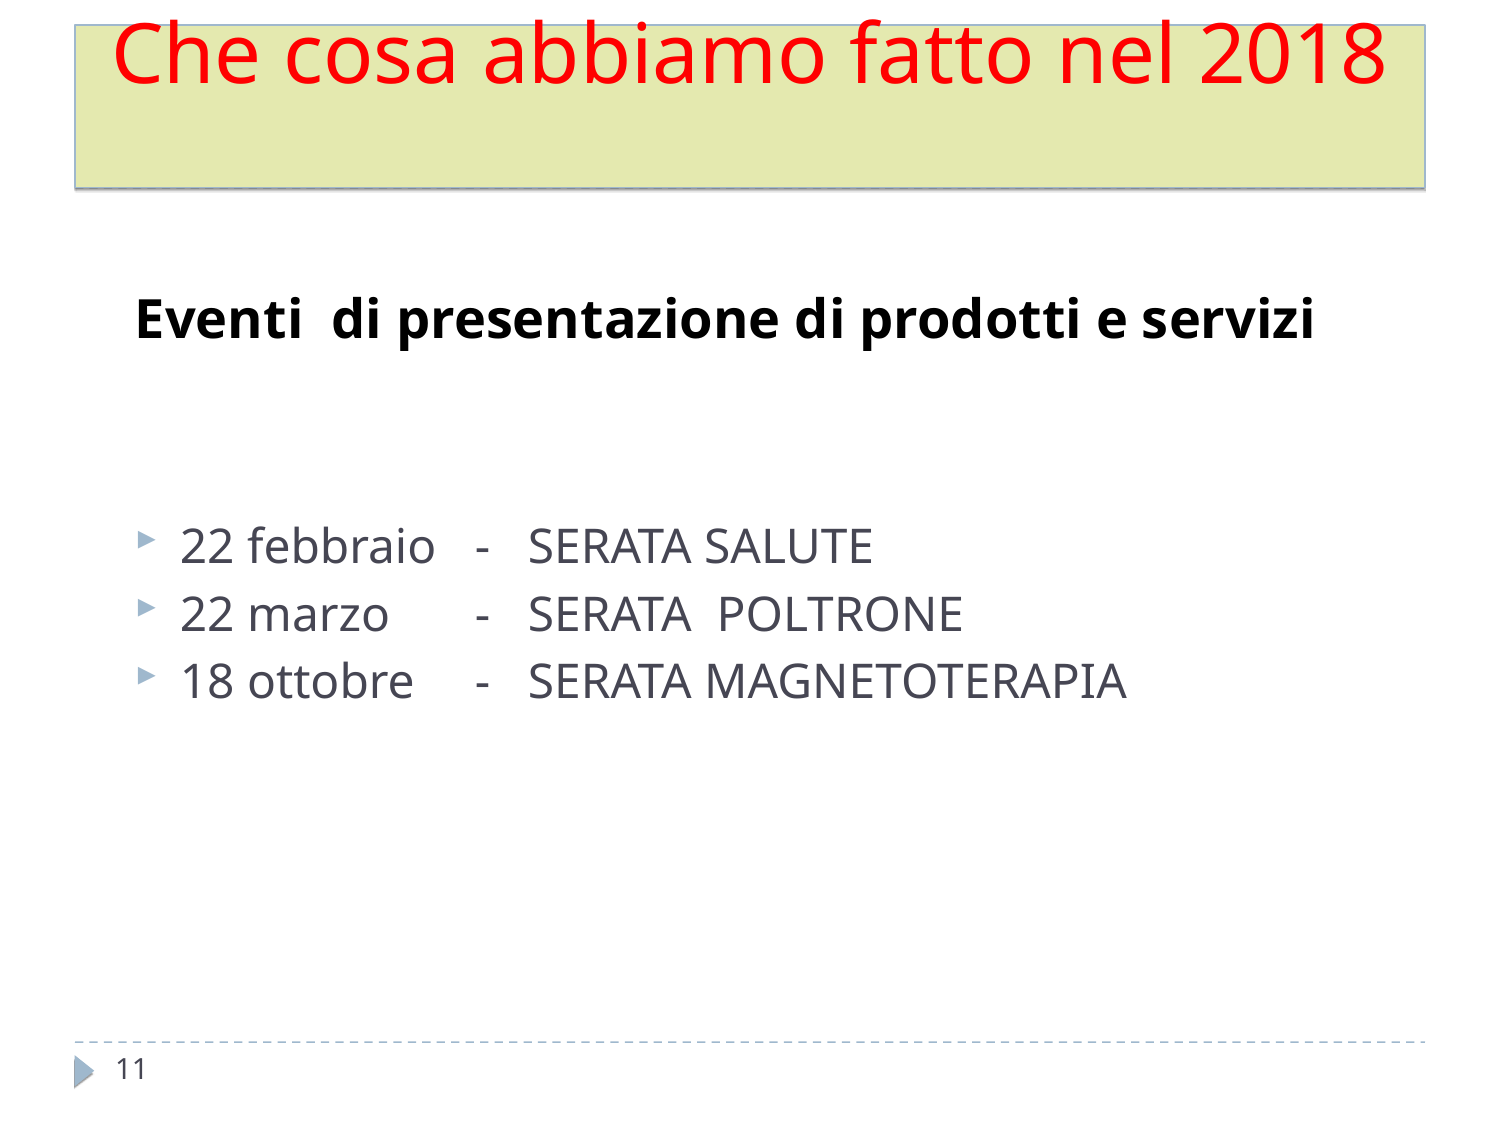

# Che cosa abbiamo fatto nel 2018
	Eventi di presentazione di prodotti e servizi
22 febbraio 	- SERATA SALUTE
22 marzo 	- SERATA POLTRONE
18 ottobre 	- SERATA MAGNETOTERAPIA